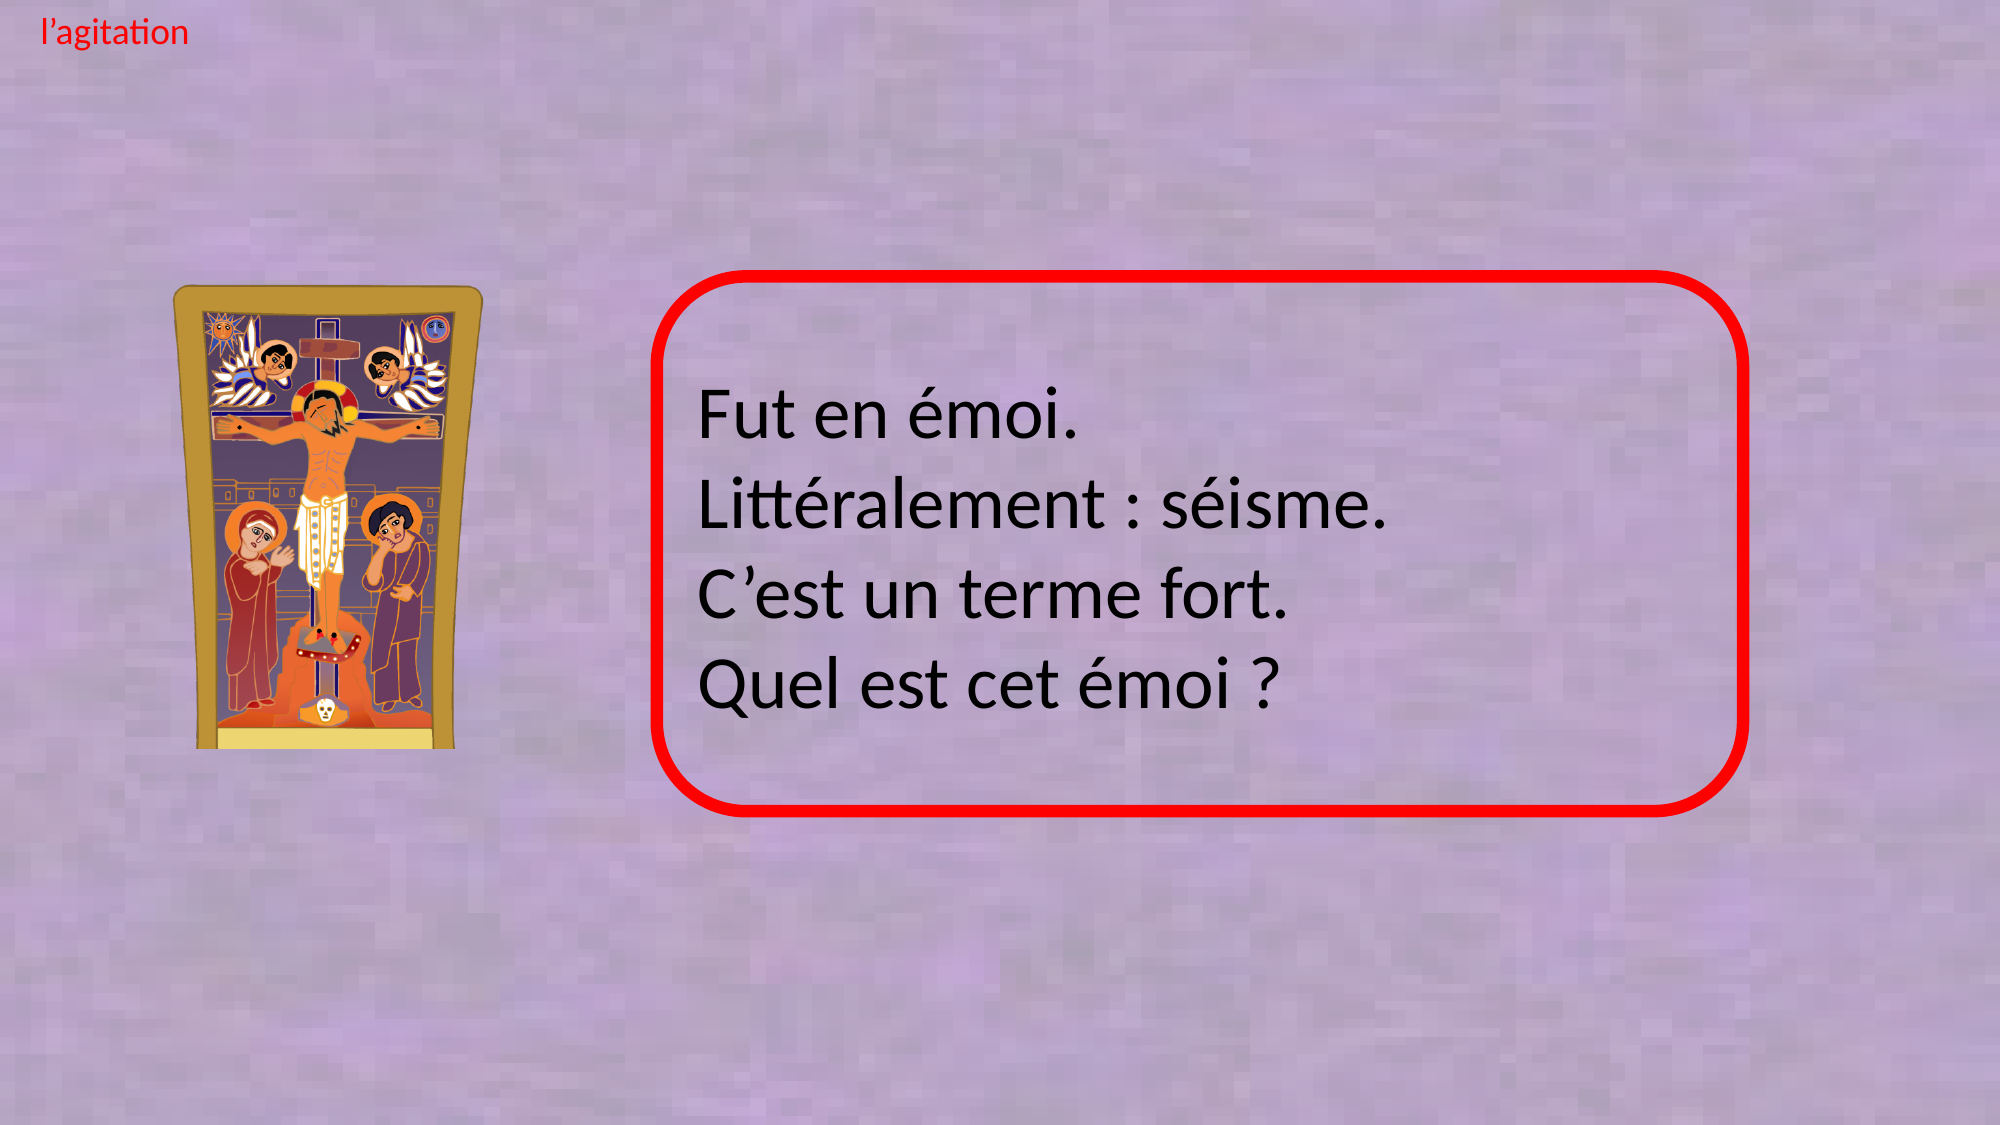

l’agitation
Fut en émoi.
Littéralement : séisme.
C’est un terme fort.
Quel est cet émoi ?